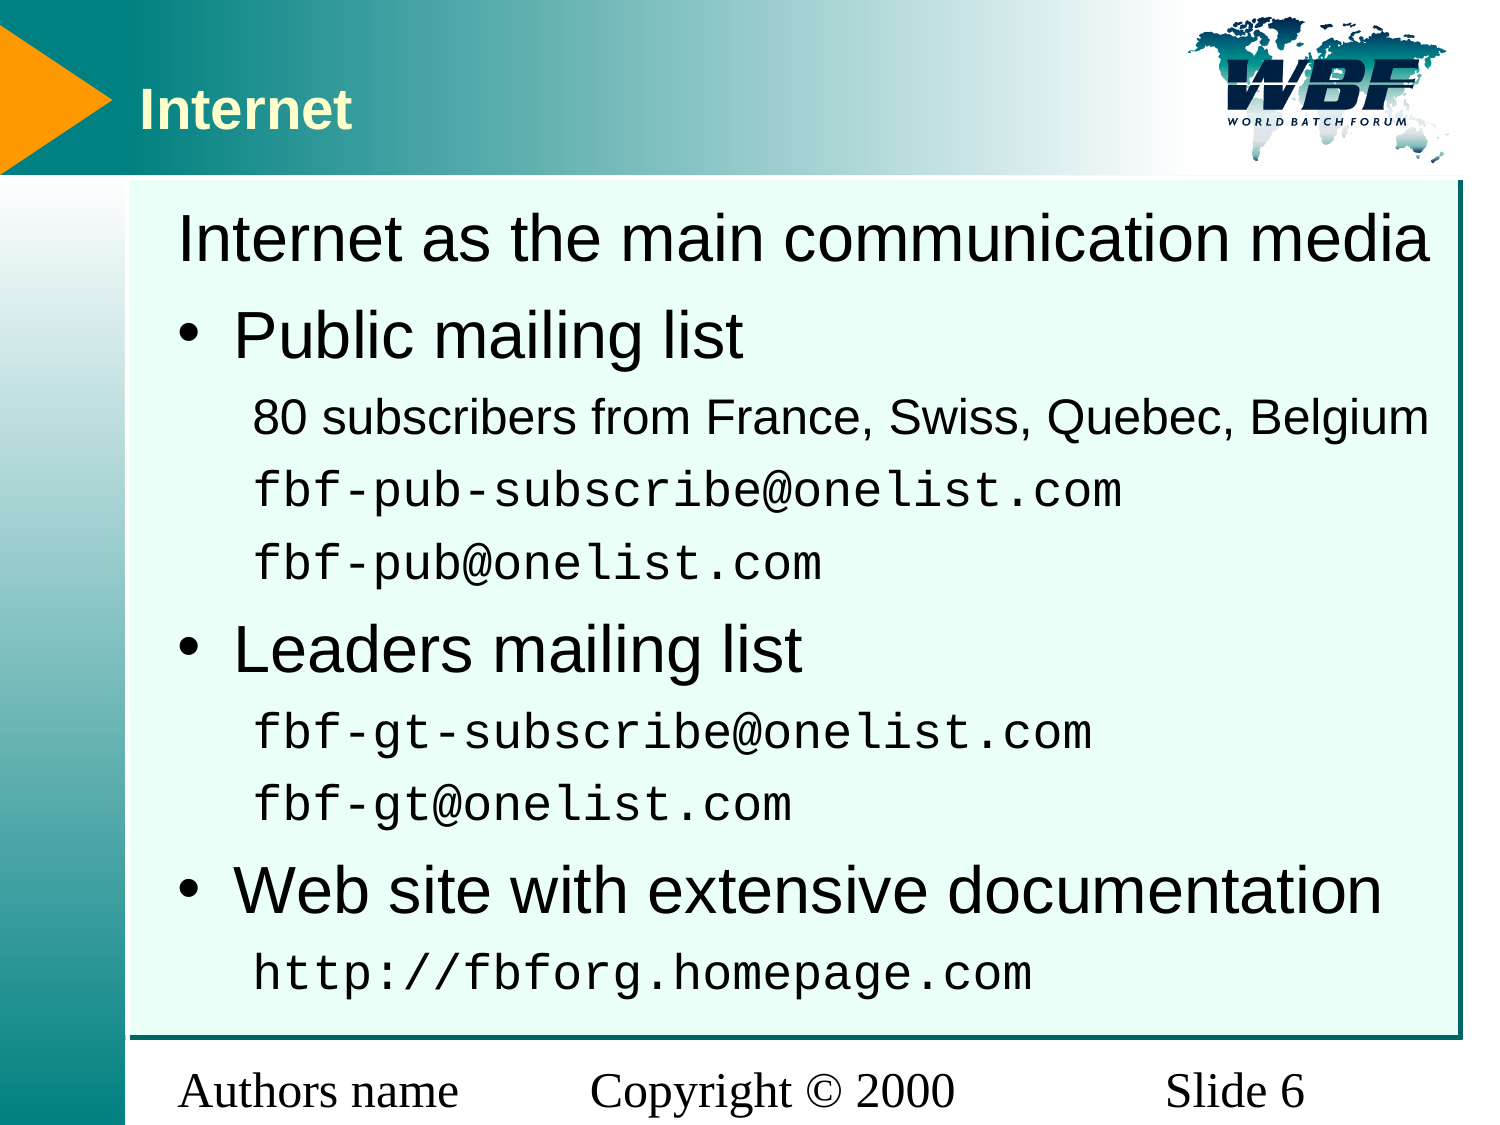

# Internet
Internet as the main communication media
Public mailing list
80 subscribers from France, Swiss, Quebec, Belgium
fbf-pub-subscribe@onelist.com
fbf-pub@onelist.com
Leaders mailing list
fbf-gt-subscribe@onelist.com
fbf-gt@onelist.com
Web site with extensive documentation
http://fbforg.homepage.com
6